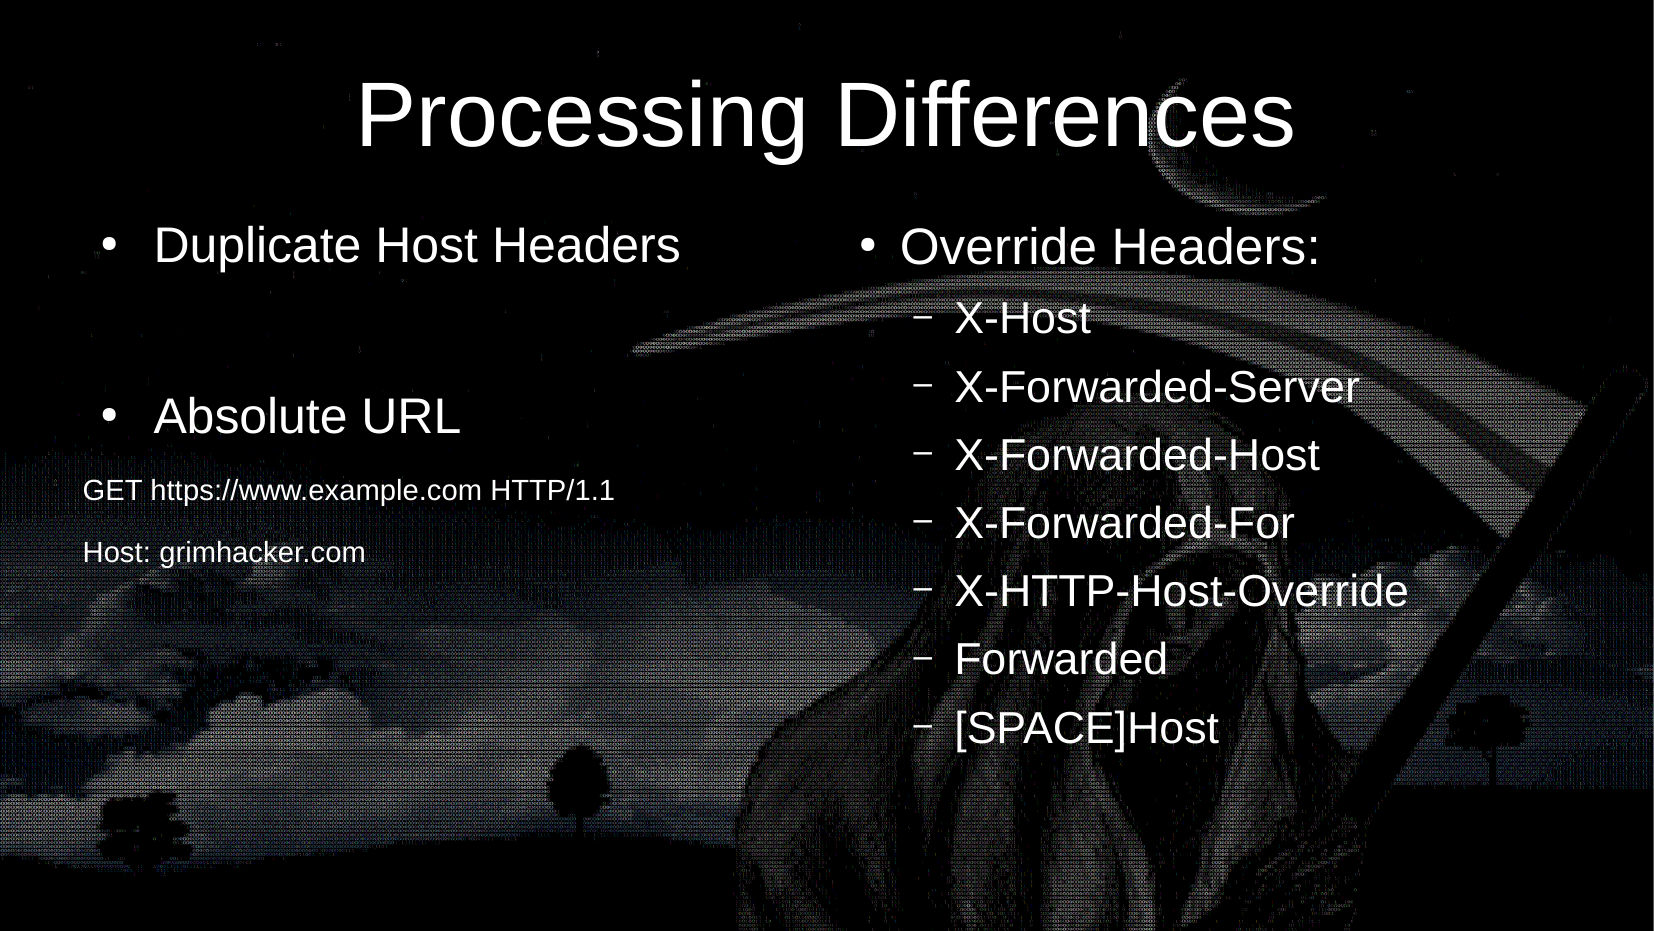

# Processing Differences
Duplicate Host Headers
Absolute URL
GET https://www.example.com HTTP/1.1
Host: grimhacker.com
Override Headers:
X-Host
X-Forwarded-Server
X-Forwarded-Host
X-Forwarded-For
X-HTTP-Host-Override
Forwarded
[SPACE]Host